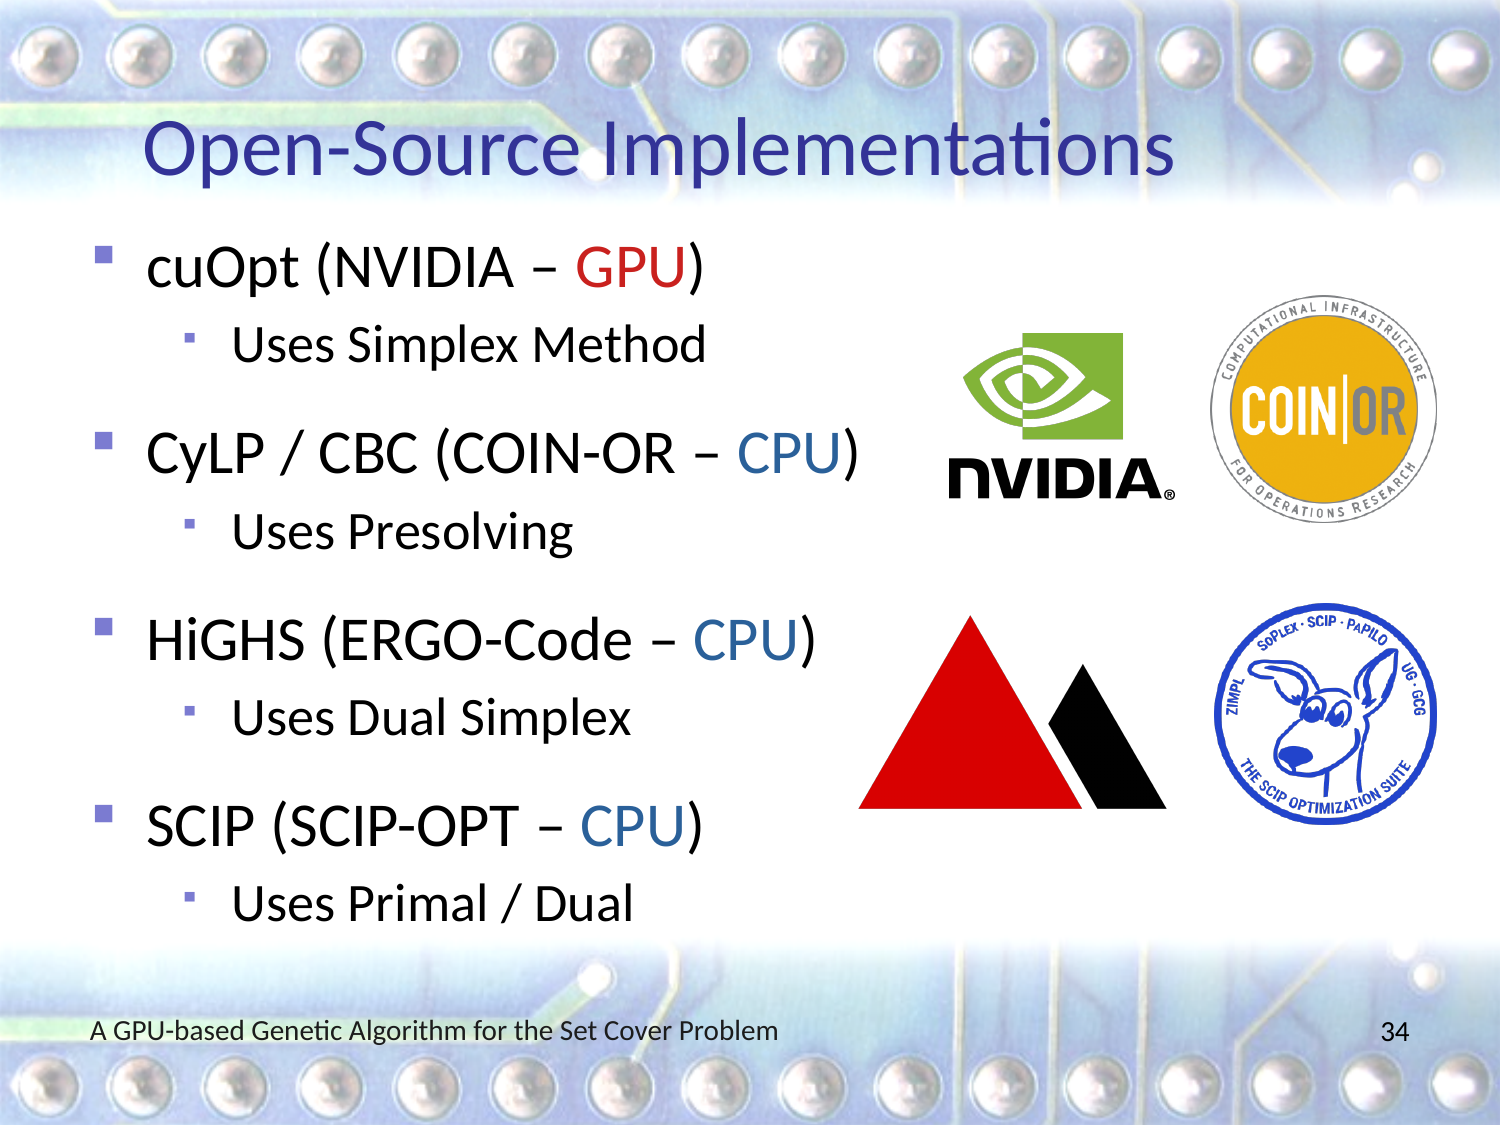

Open-Source Implementations
# cuOpt (NVIDIA – GPU)
Uses Simplex Method
CyLP / CBC (COIN-OR – CPU)
Uses Presolving
HiGHS (ERGO-Code – CPU)
Uses Dual Simplex
SCIP (SCIP-OPT – CPU)
Uses Primal / Dual
A GPU-based Genetic Algorithm for the Set Cover Problem
34